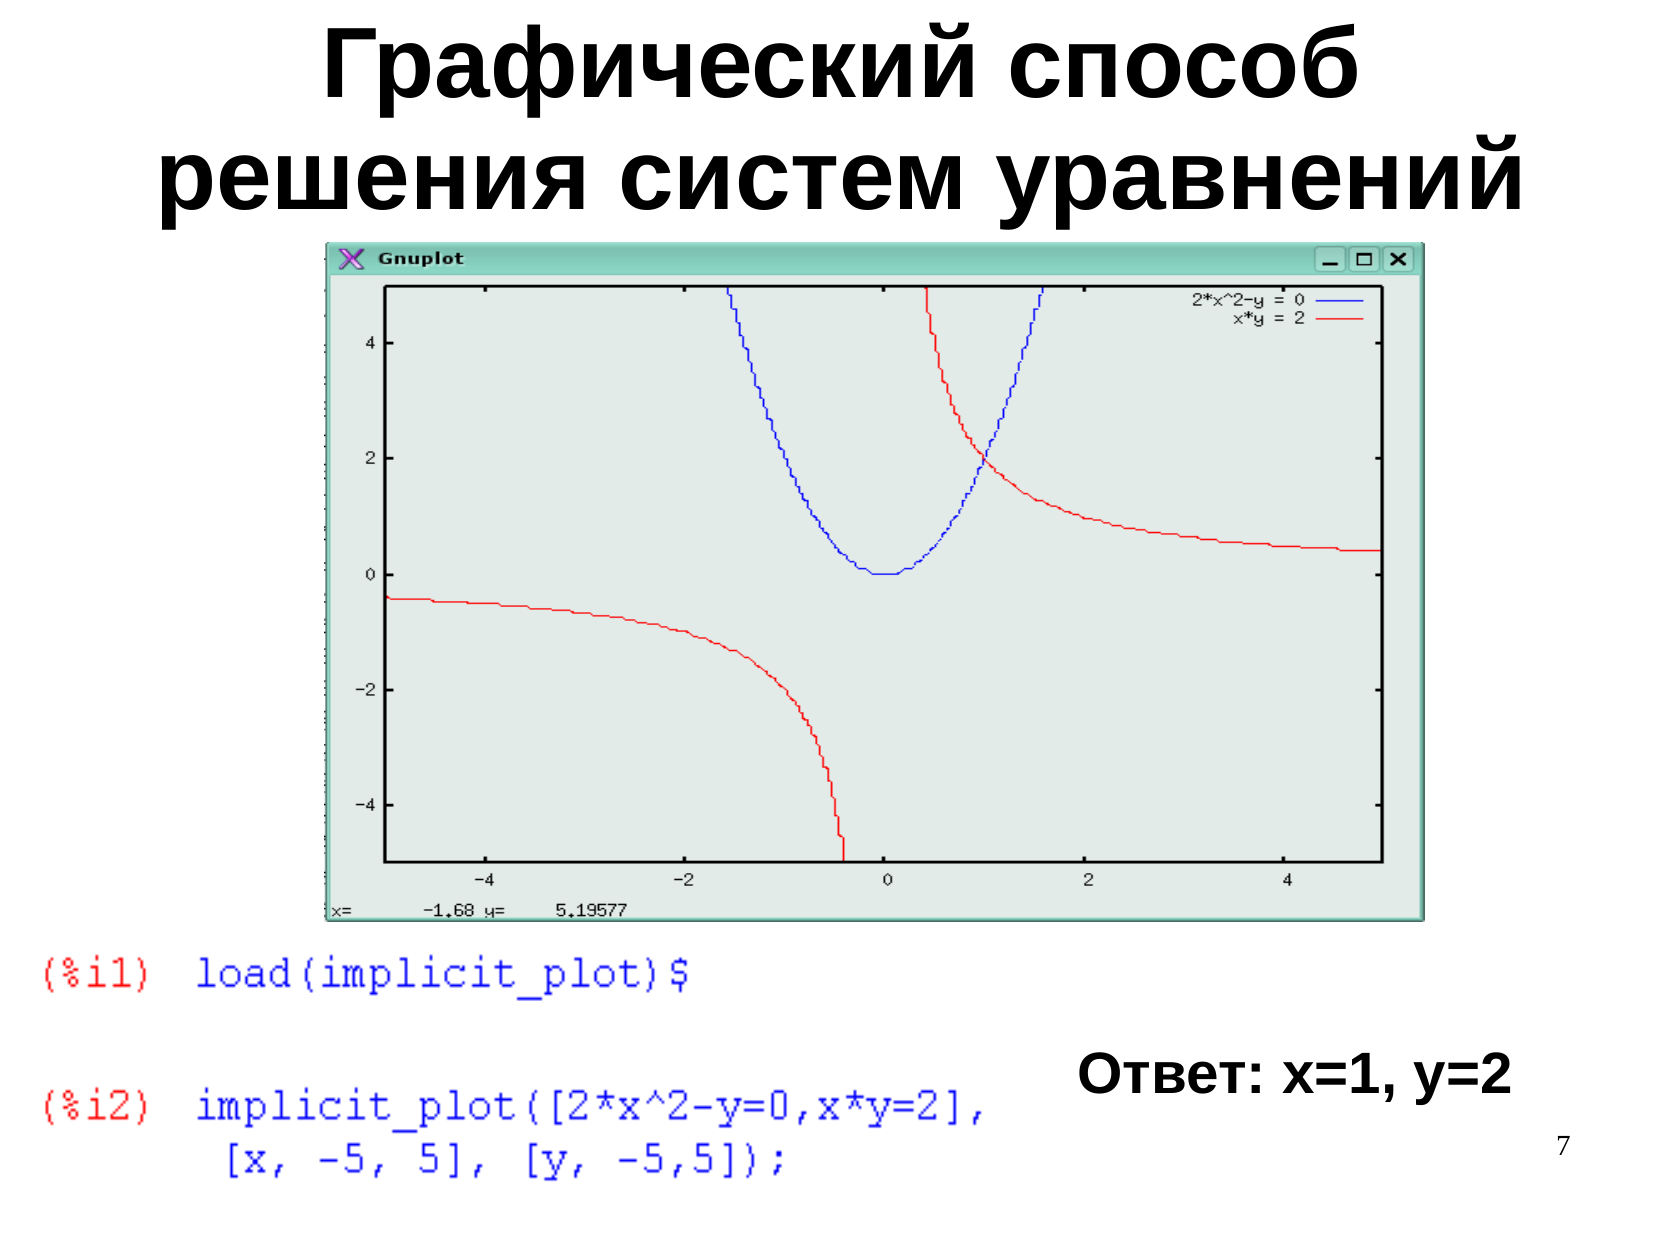

Графический способ решения систем уравнений
Ответ: x=1, y=2
7